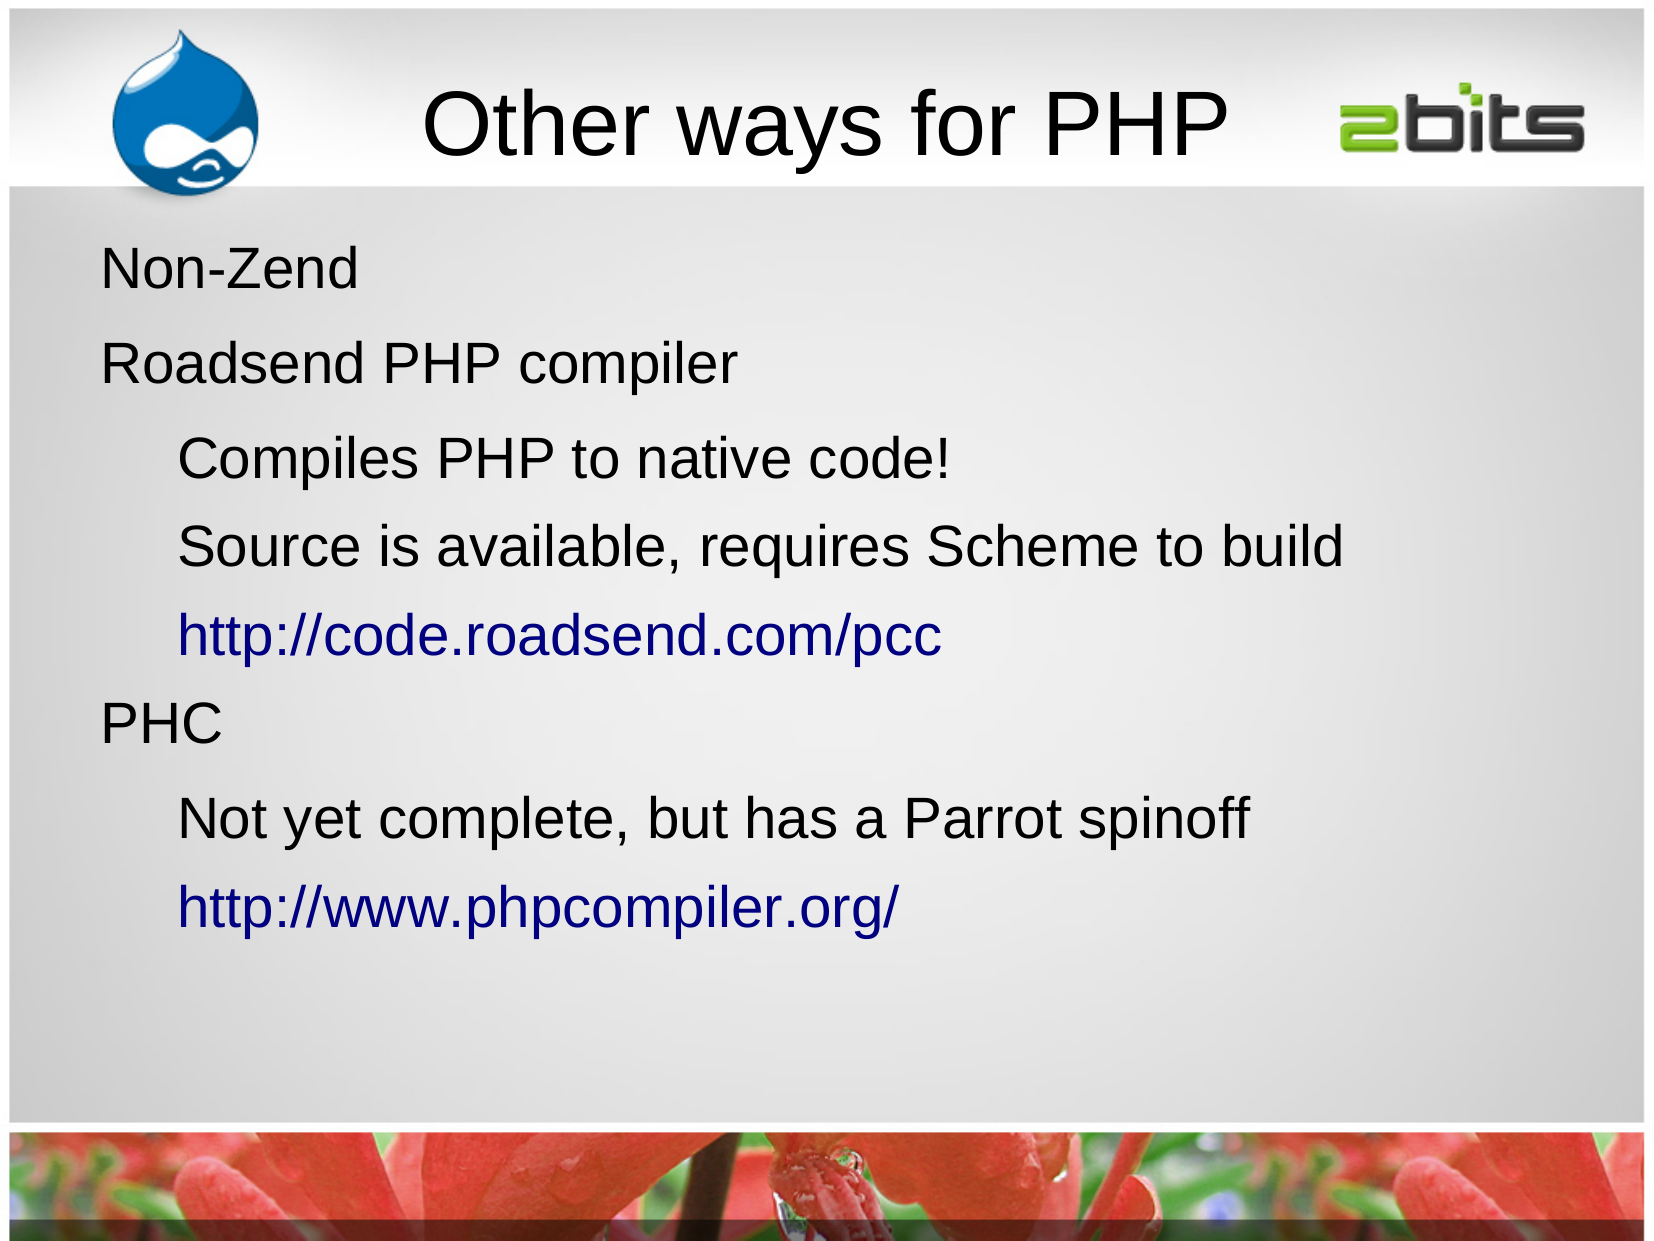

# Other ways for PHP
Non-Zend
Roadsend PHP compiler
Compiles PHP to native code!
Source is available, requires Scheme to build
http://code.roadsend.com/pcc
PHC
Not yet complete, but has a Parrot spinoff
http://www.phpcompiler.org/